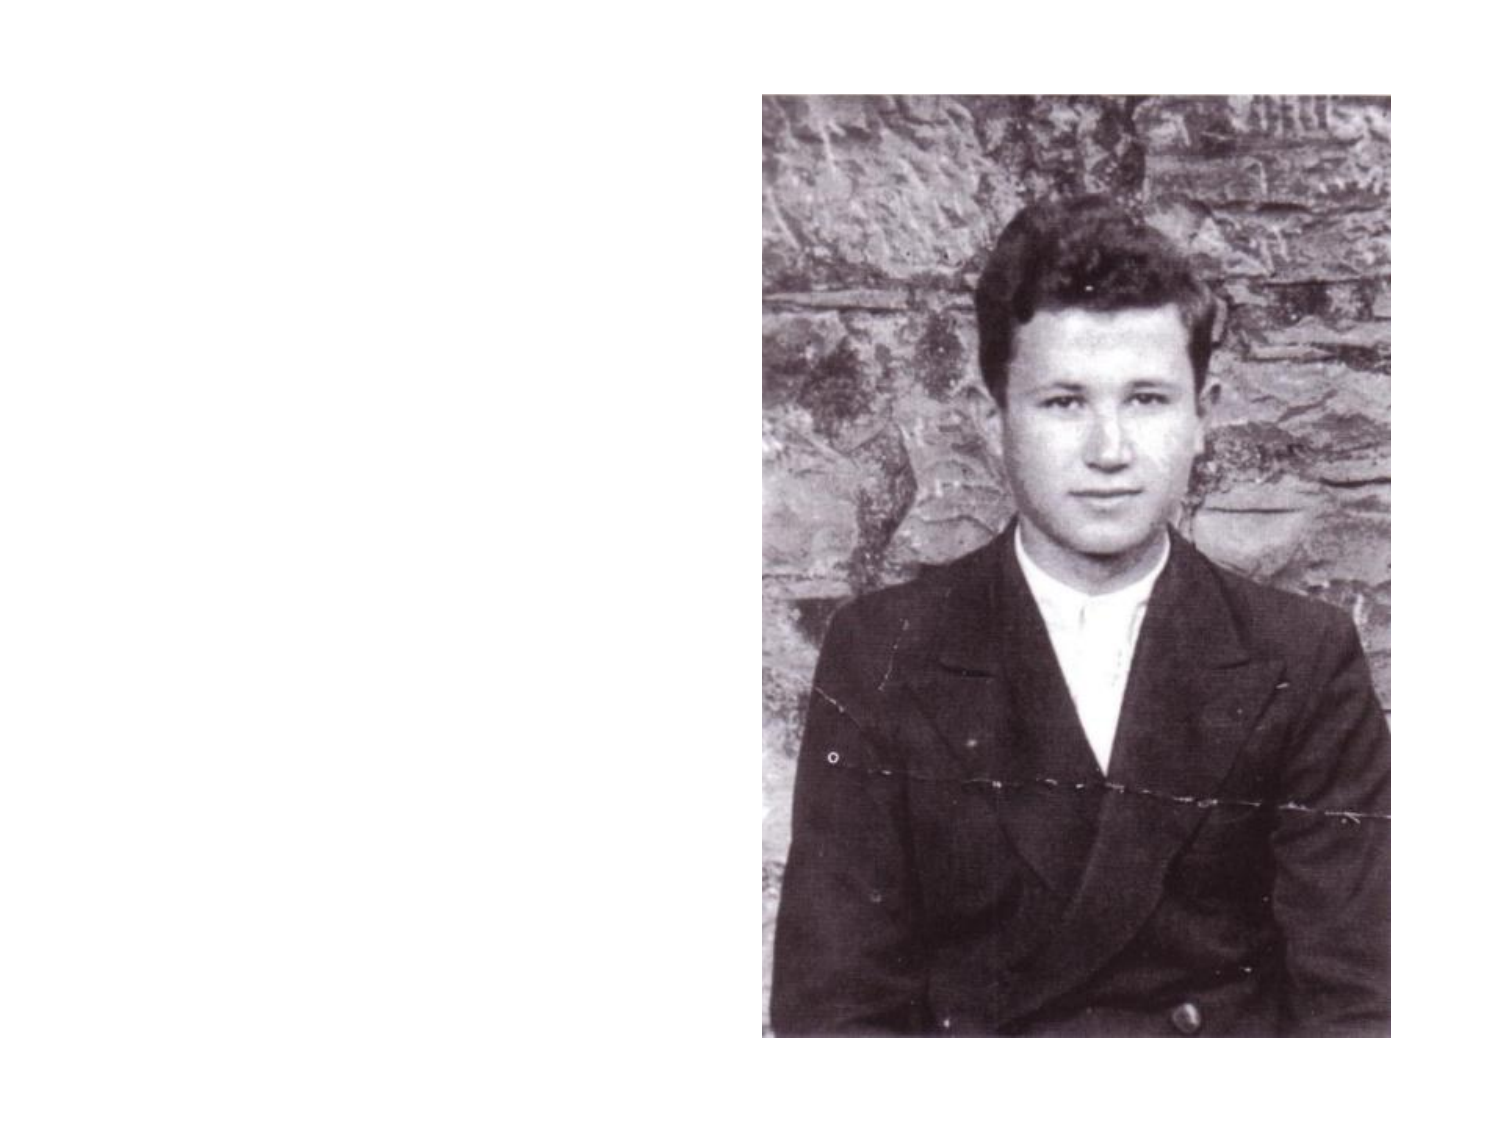

Poglavari u Kopru cijenili su Mira kao uzor sjemeništaraca:
“Gledajte onog Bulešića, kako se lijepo ponaša!”